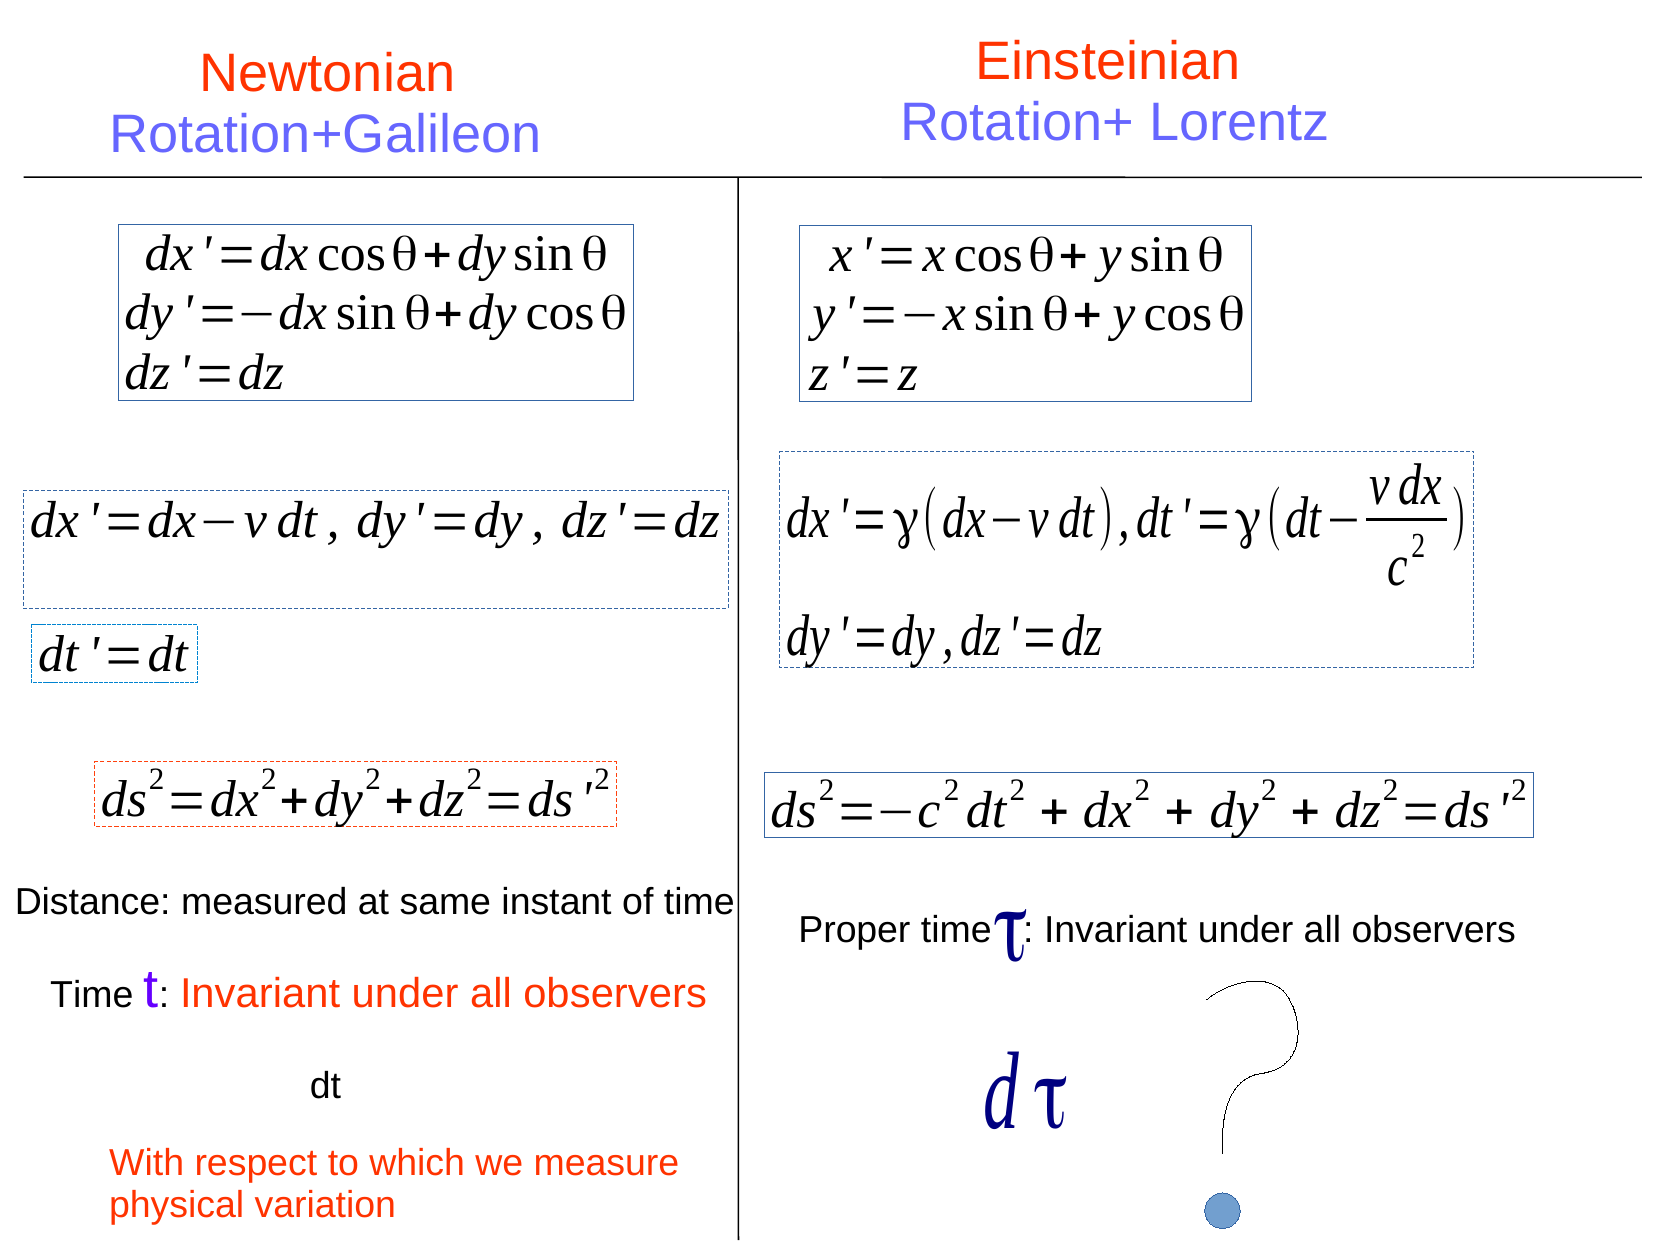

Einsteinian
Rotation+ Lorentz
 Newtonian
Rotation+Galileon
Distance: measured at same instant of time
Proper time : Invariant under all observers
Time t: Invariant under all observers
dt
With respect to which we measure
physical variation